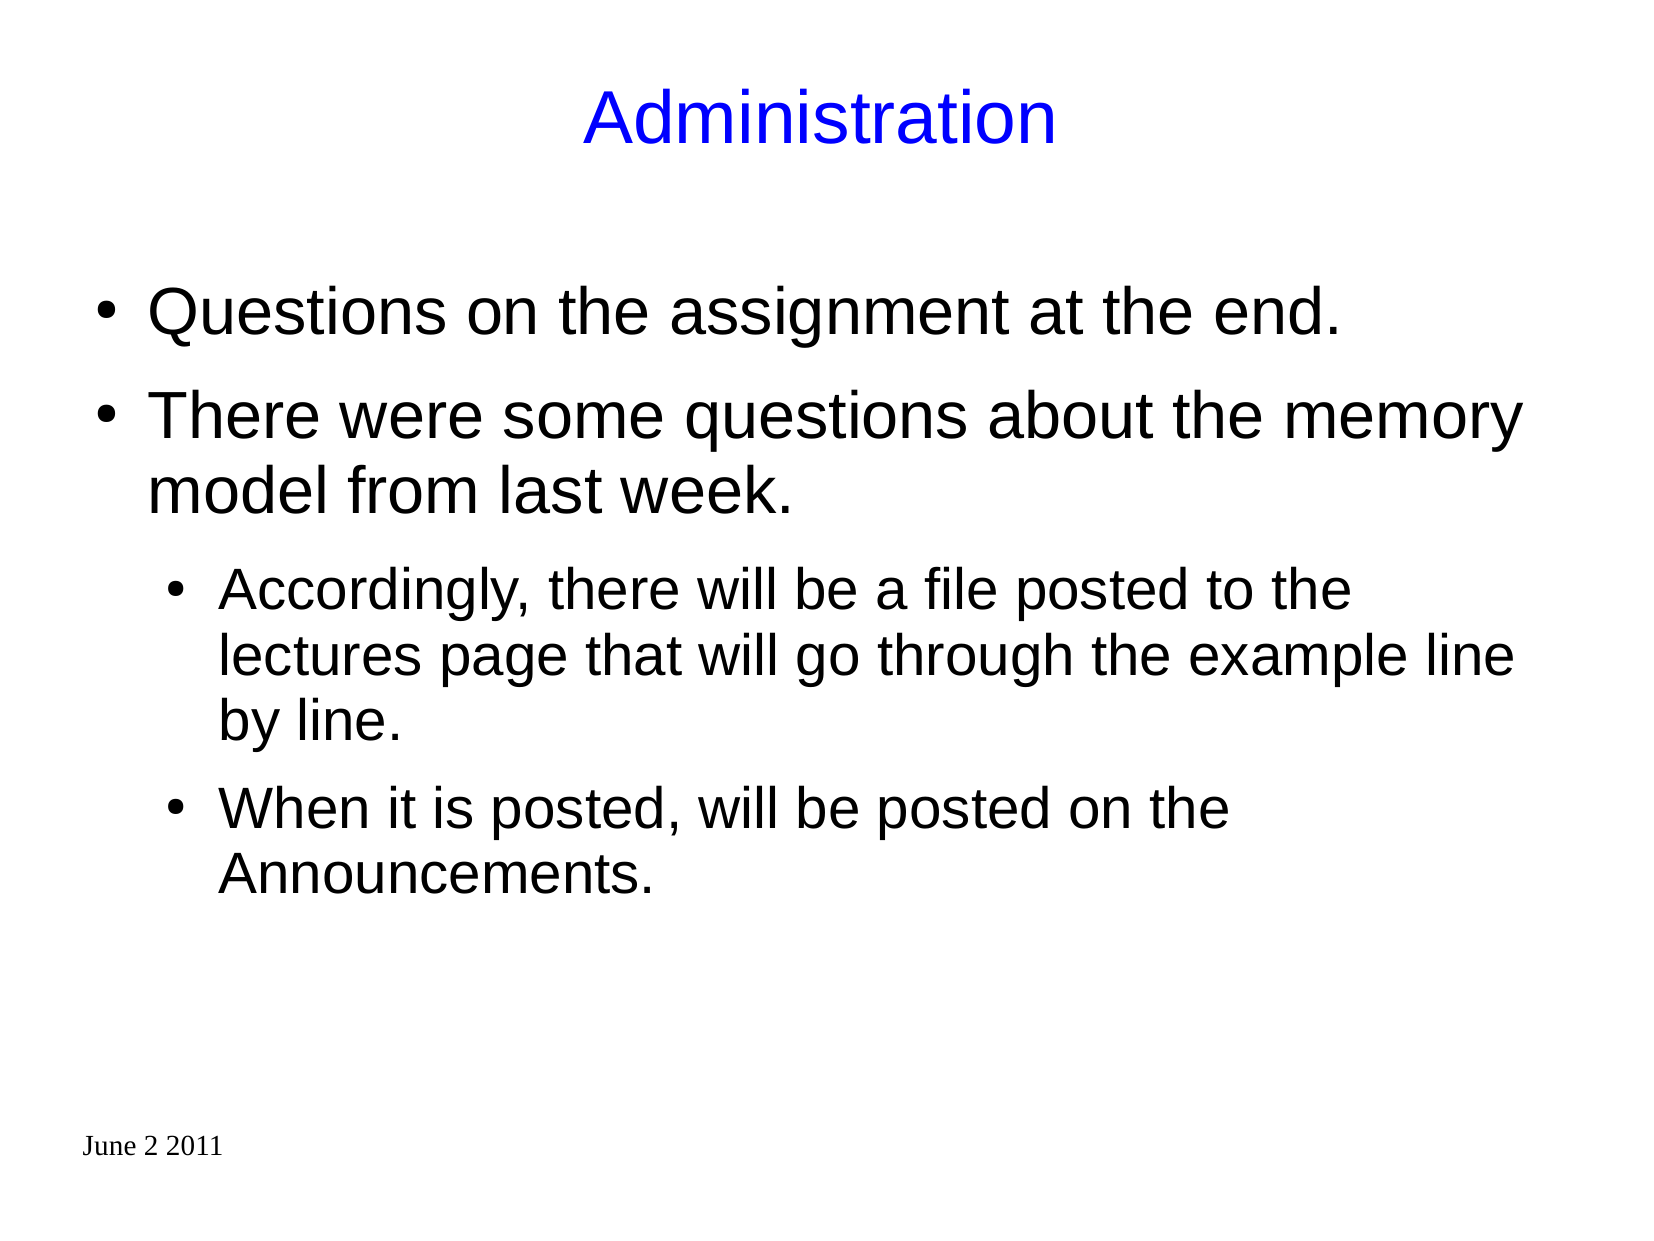

# Administration
Questions on the assignment at the end.
There were some questions about the memory model from last week.
Accordingly, there will be a file posted to the lectures page that will go through the example line by line.
When it is posted, will be posted on the Announcements.
June 2 2011